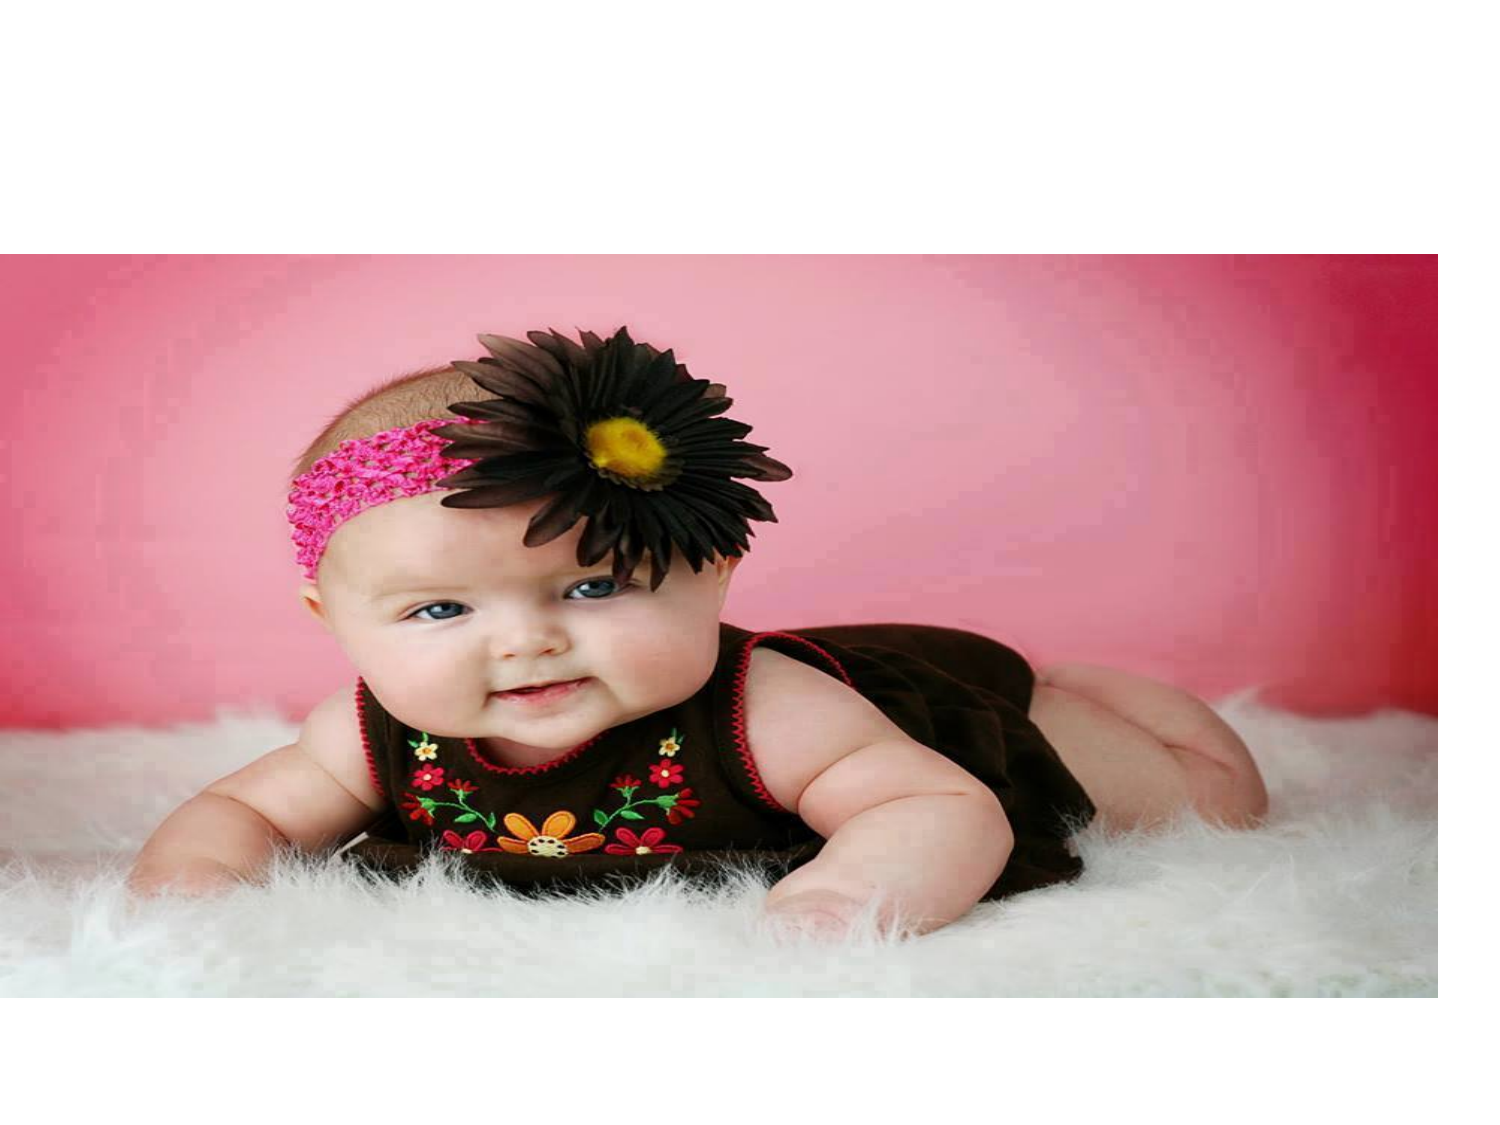

# JU A KENI QENE NDONJIHER TE VEGJEL?